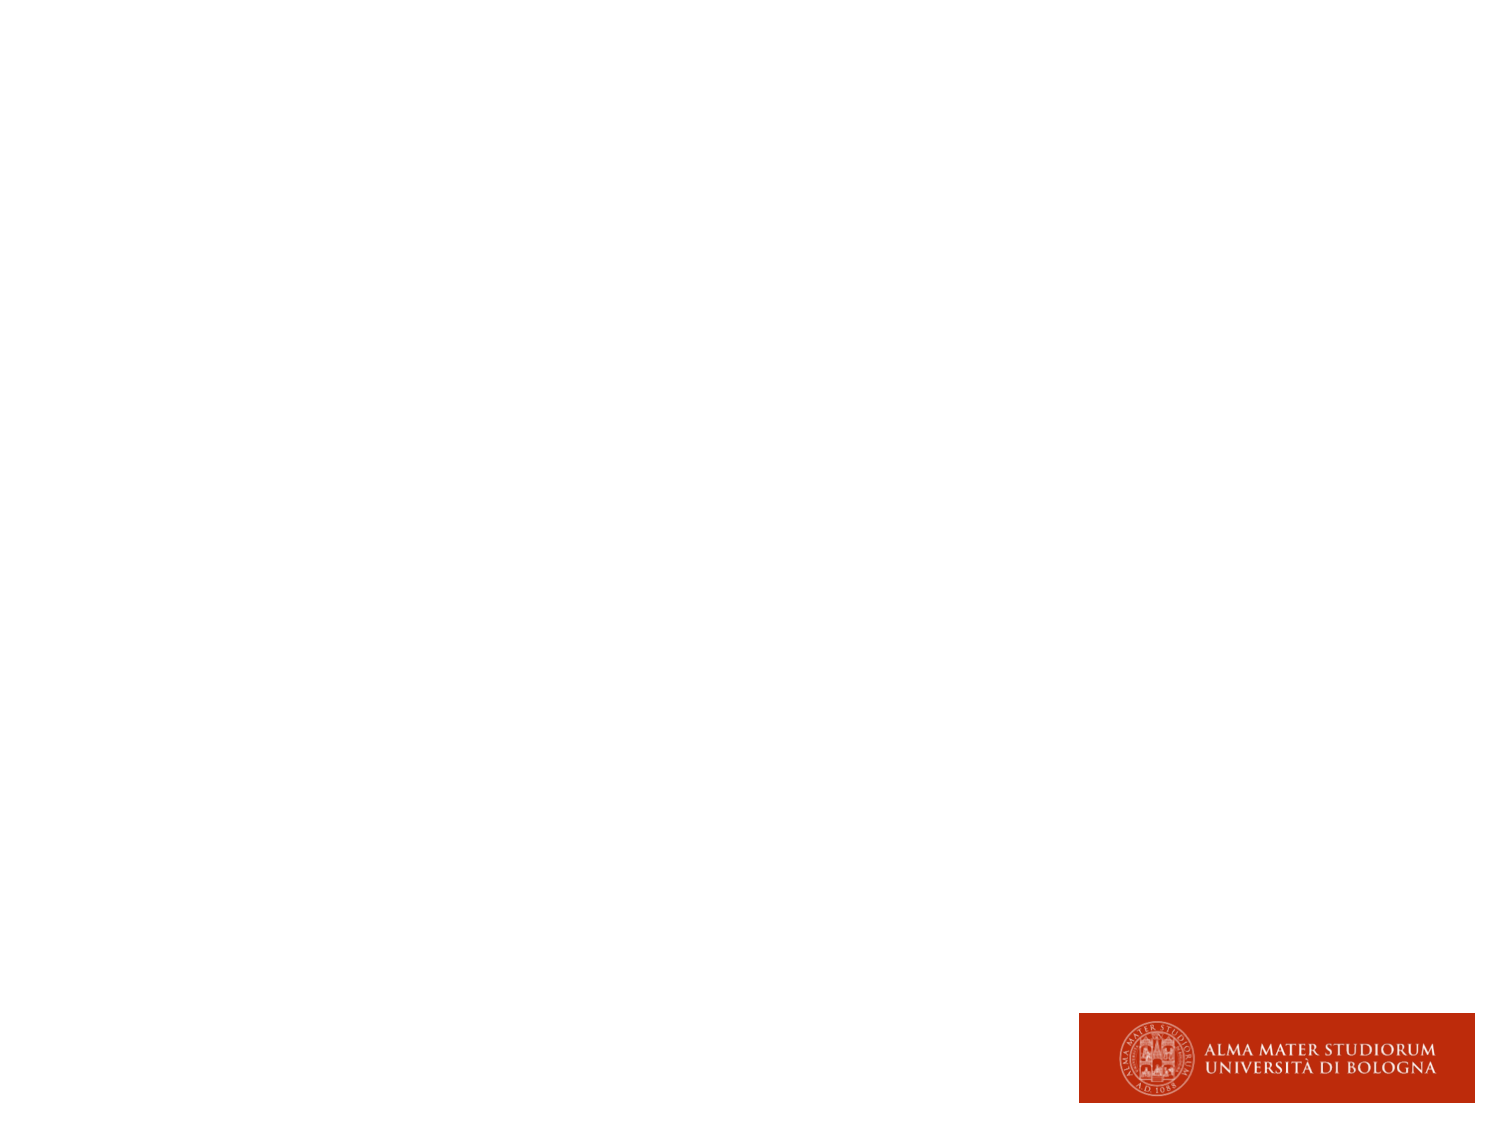

# Let us compare the three types of models and simulations
Equation
Agents
Network